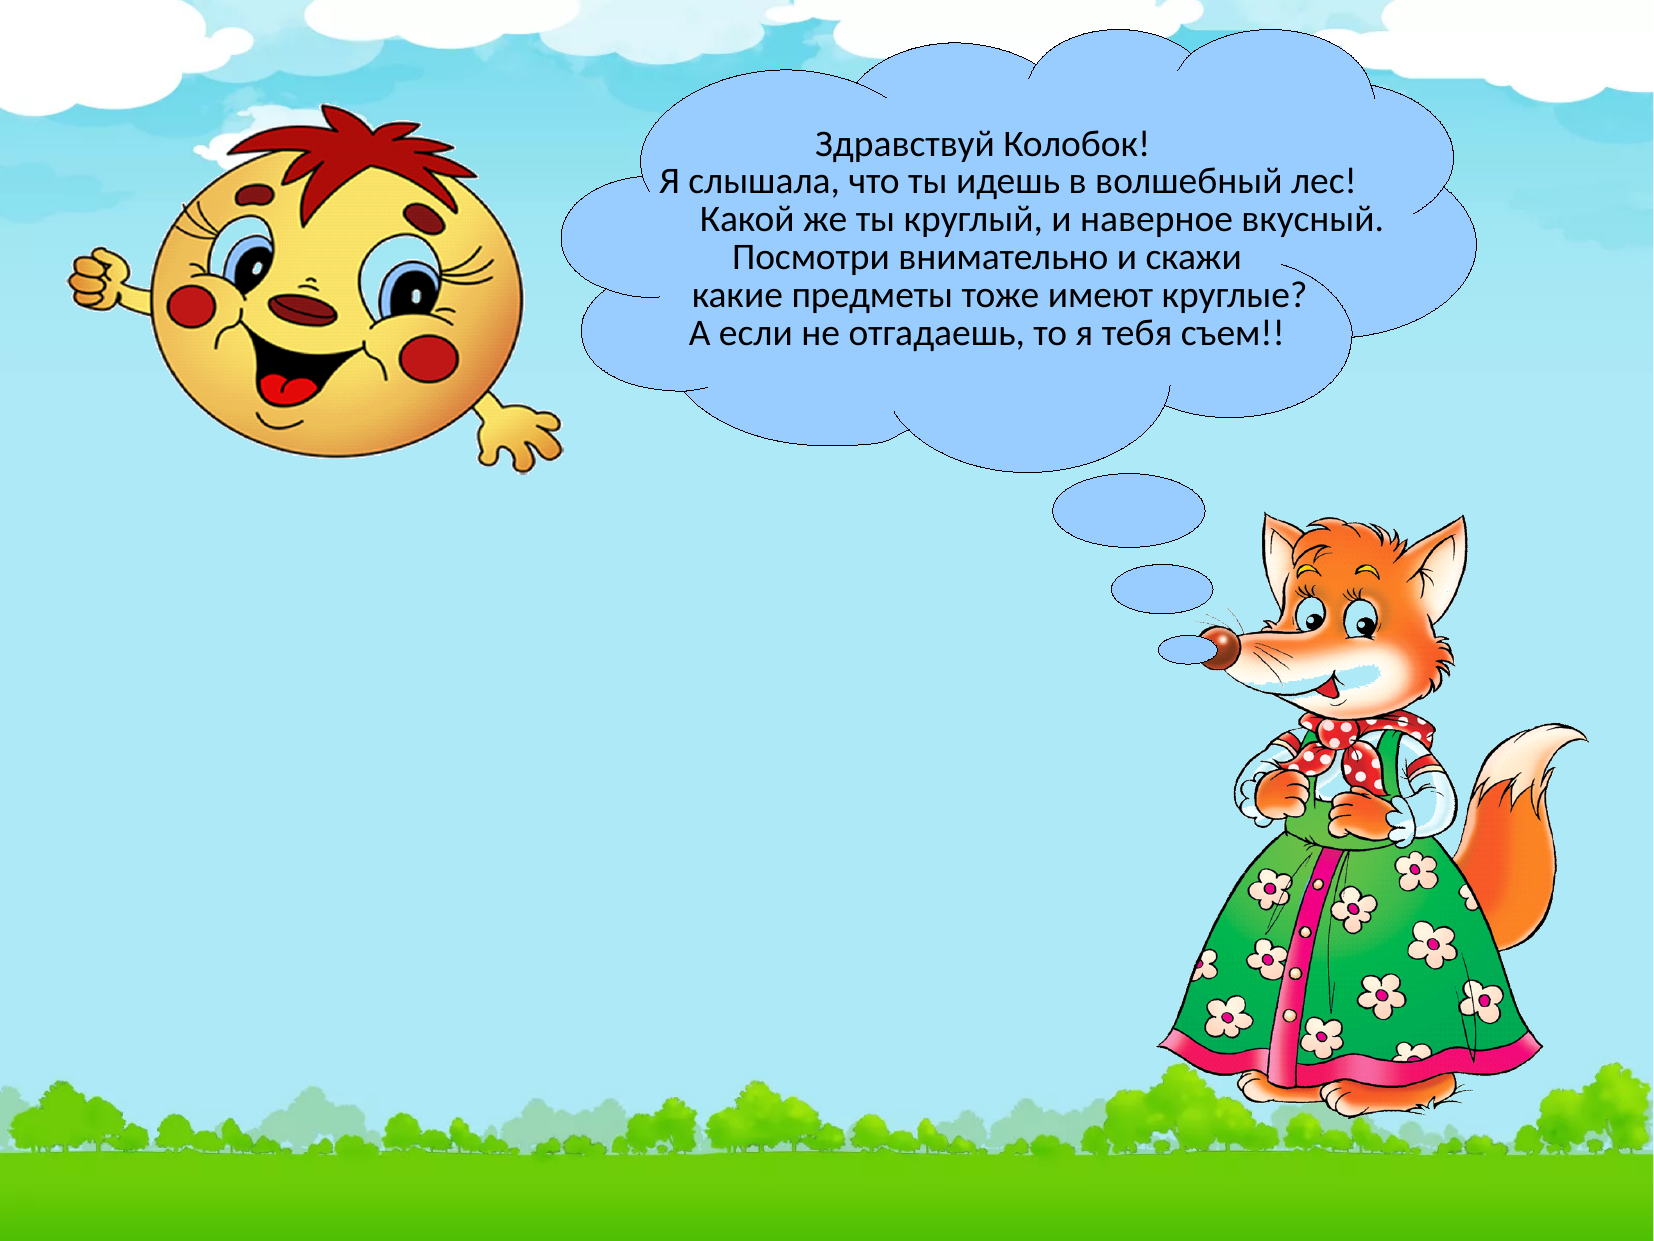

Здравствуй Колобок!
 Я слышала, что ты идешь в волшебный лес!
 Какой же ты круглый, и наверное вкусный.
Посмотри внимательно и скажи
 какие предметы тоже имеют круглые?
А если не отгадаешь, то я тебя съем!!